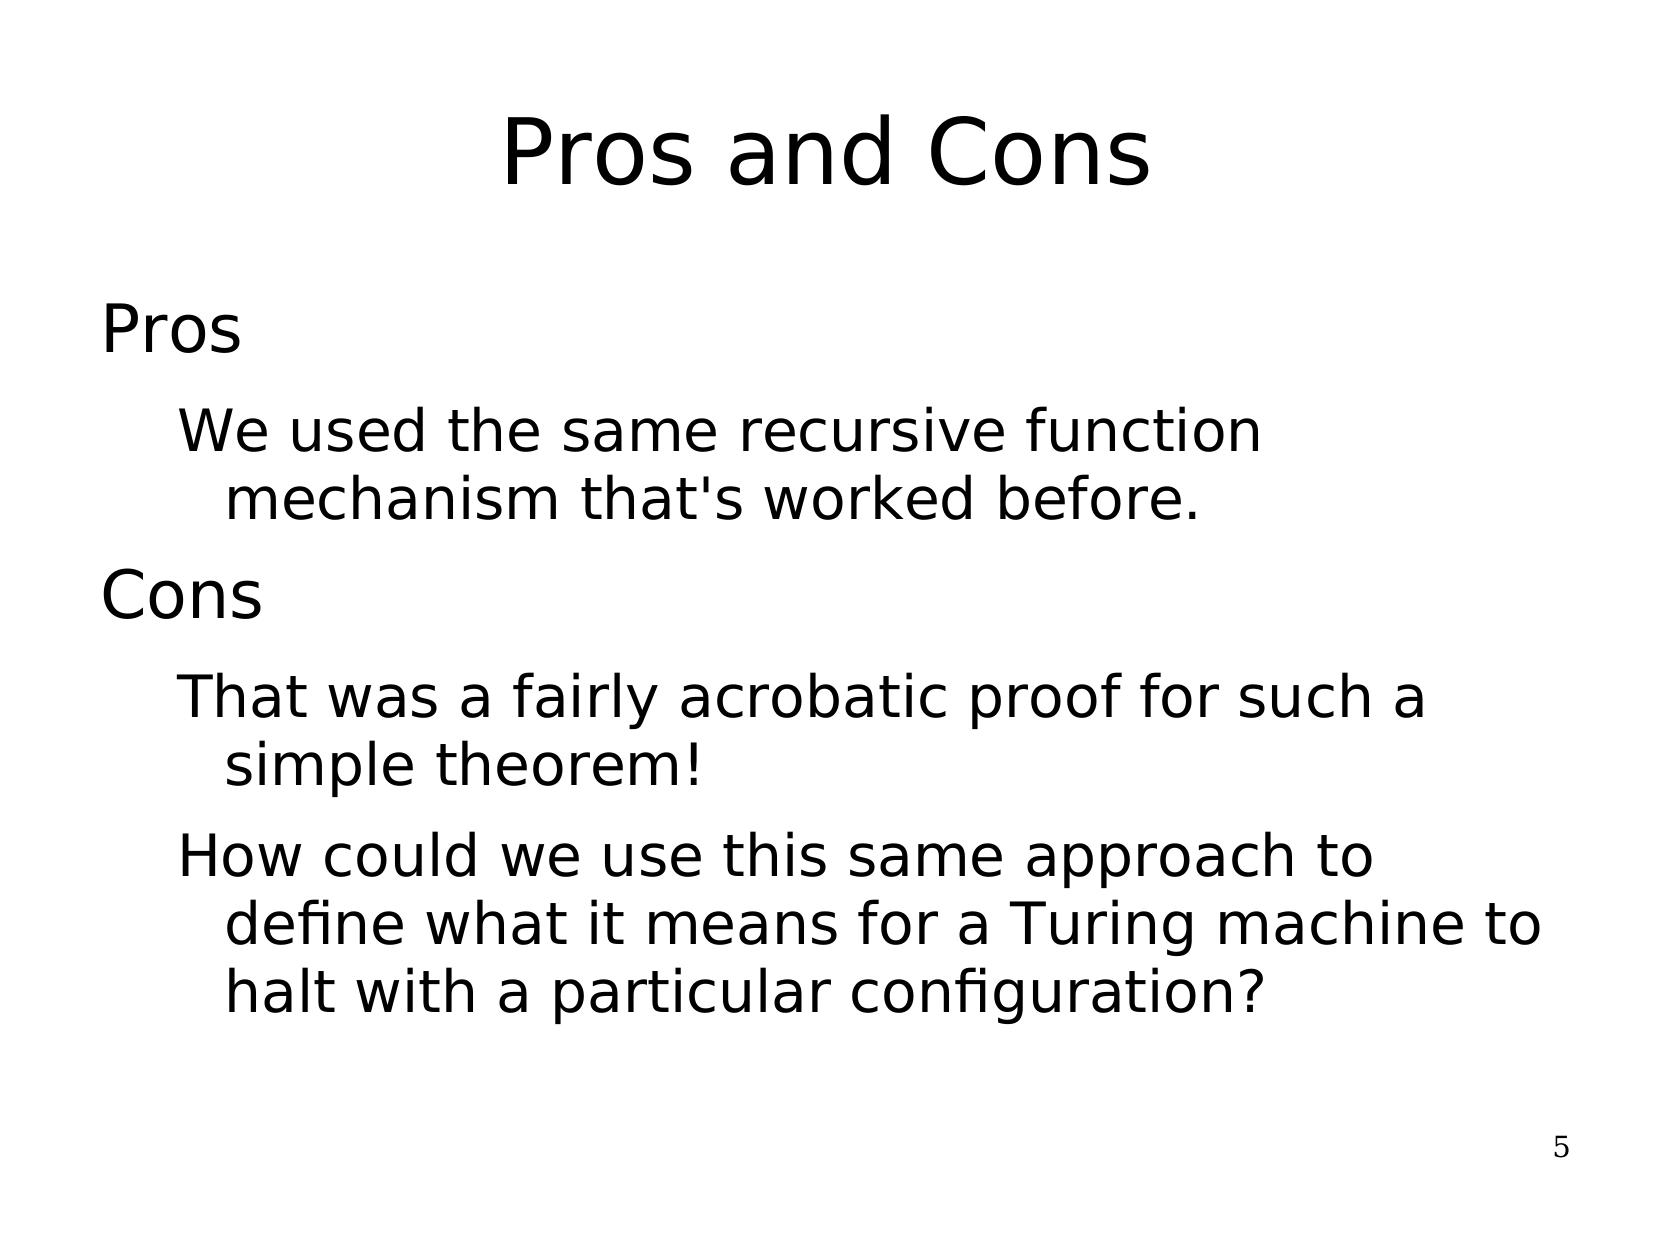

# Pros and Cons
Pros
We used the same recursive function mechanism that's worked before.
Cons
That was a fairly acrobatic proof for such a simple theorem!
How could we use this same approach to define what it means for a Turing machine to halt with a particular configuration?
5